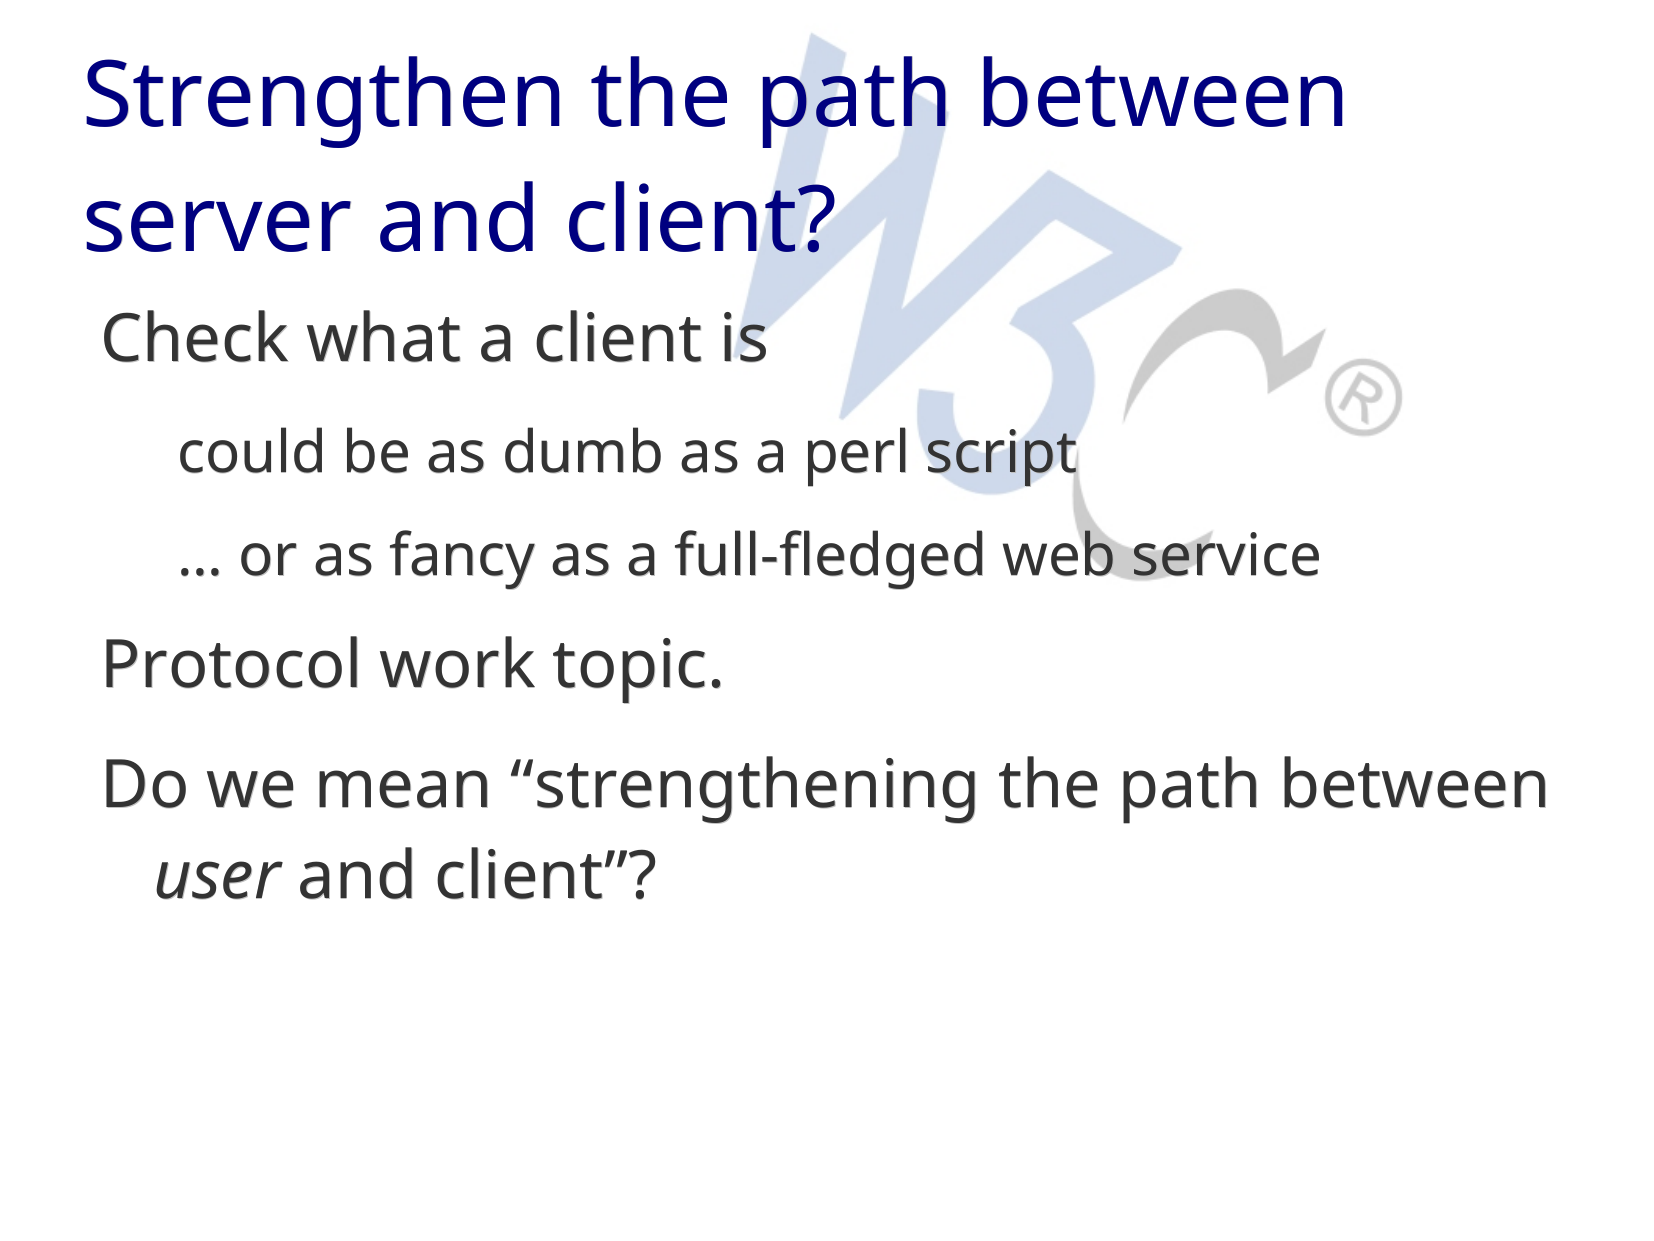

# Strengthen the path between server and client?
Check what a client is
could be as dumb as a perl script
... or as fancy as a full-fledged web service
Protocol work topic.
Do we mean “strengthening the path between user and client”?